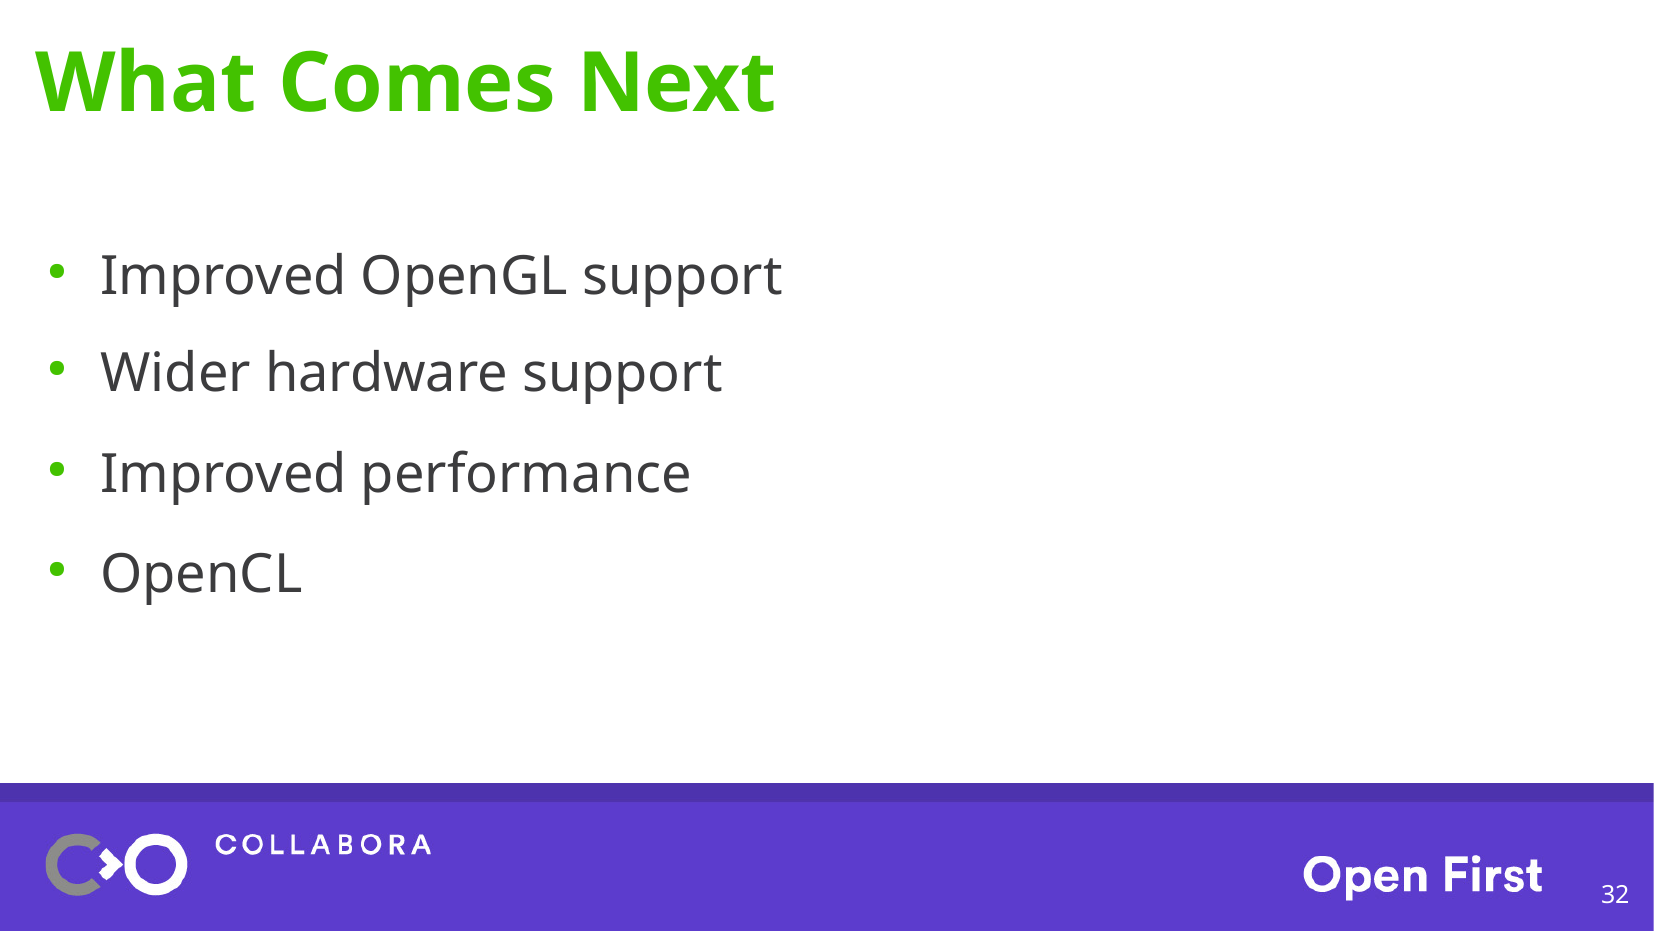

# What Comes Next
Improved OpenGL support
Wider hardware support
Improved performance
OpenCL
32